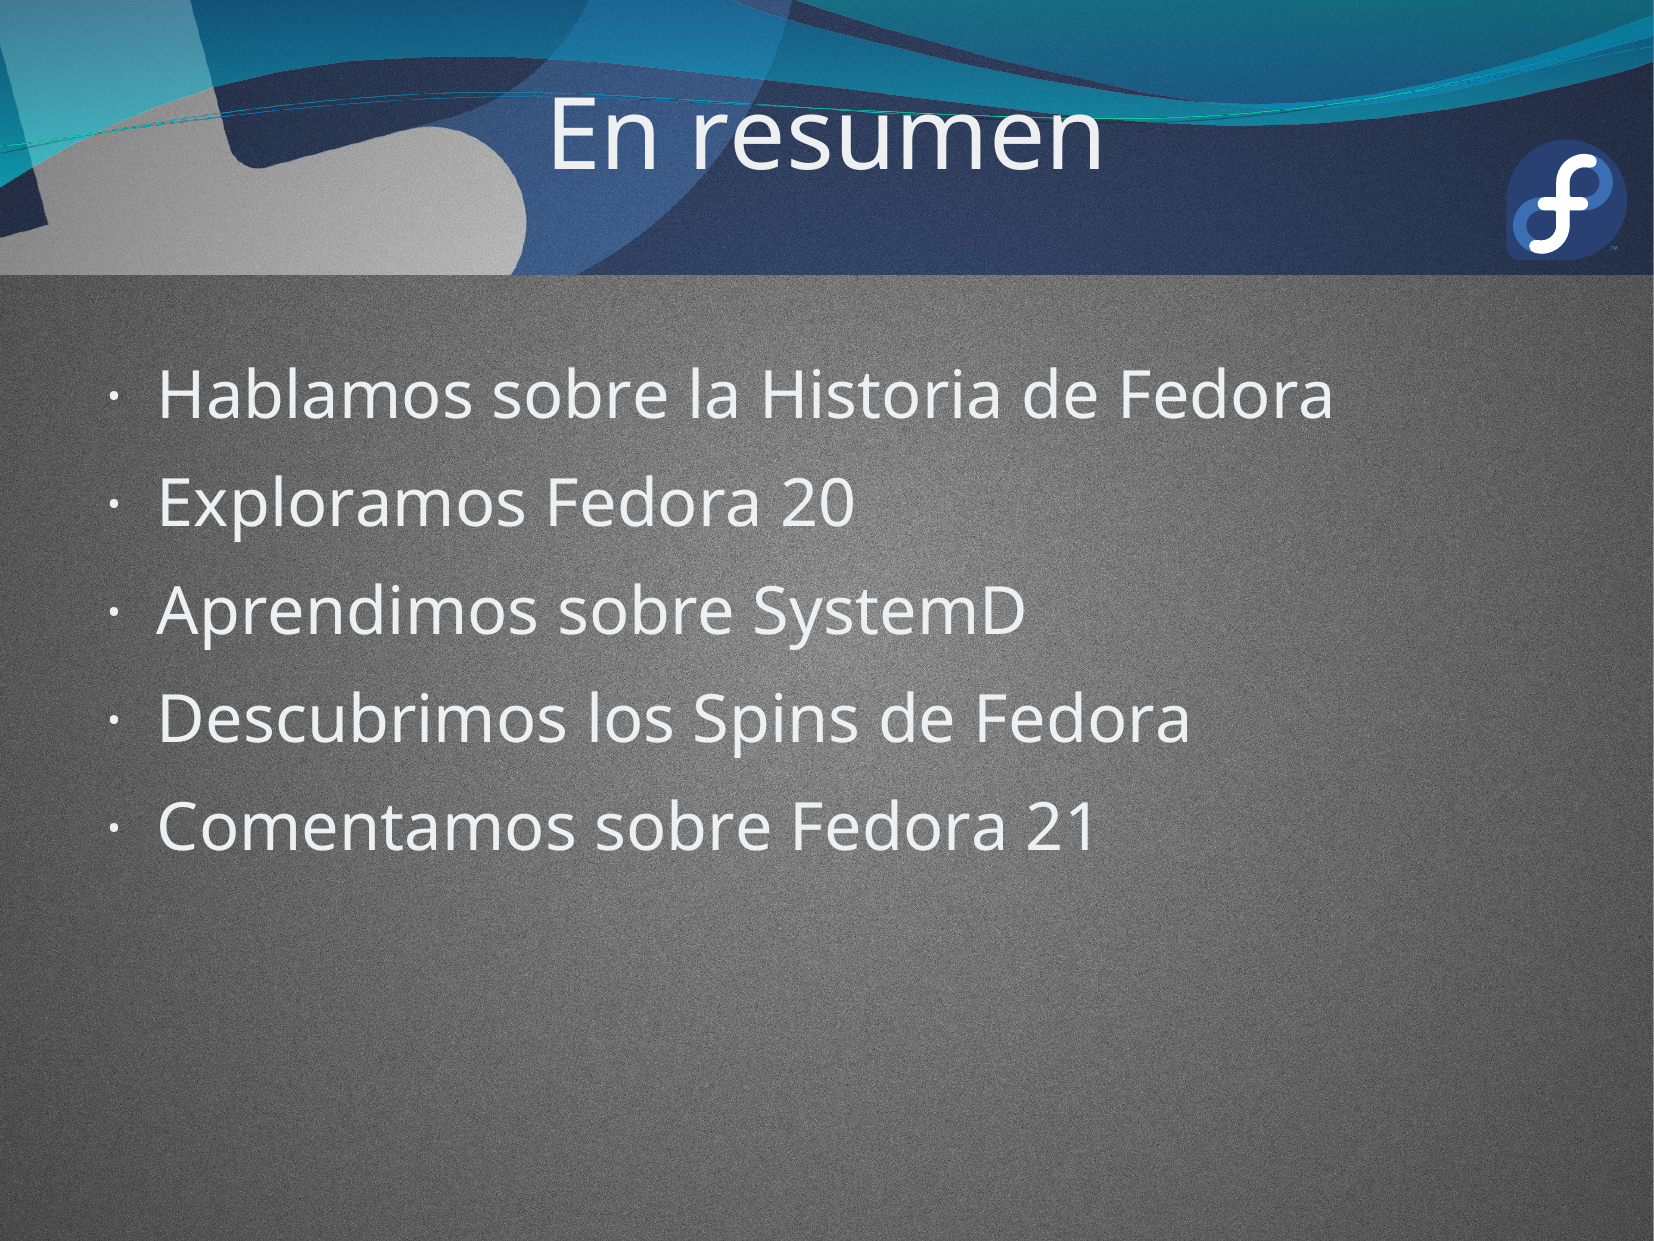

En resumen
Hablamos sobre la Historia de Fedora
Exploramos Fedora 20
Aprendimos sobre SystemD
Descubrimos los Spins de Fedora
Comentamos sobre Fedora 21